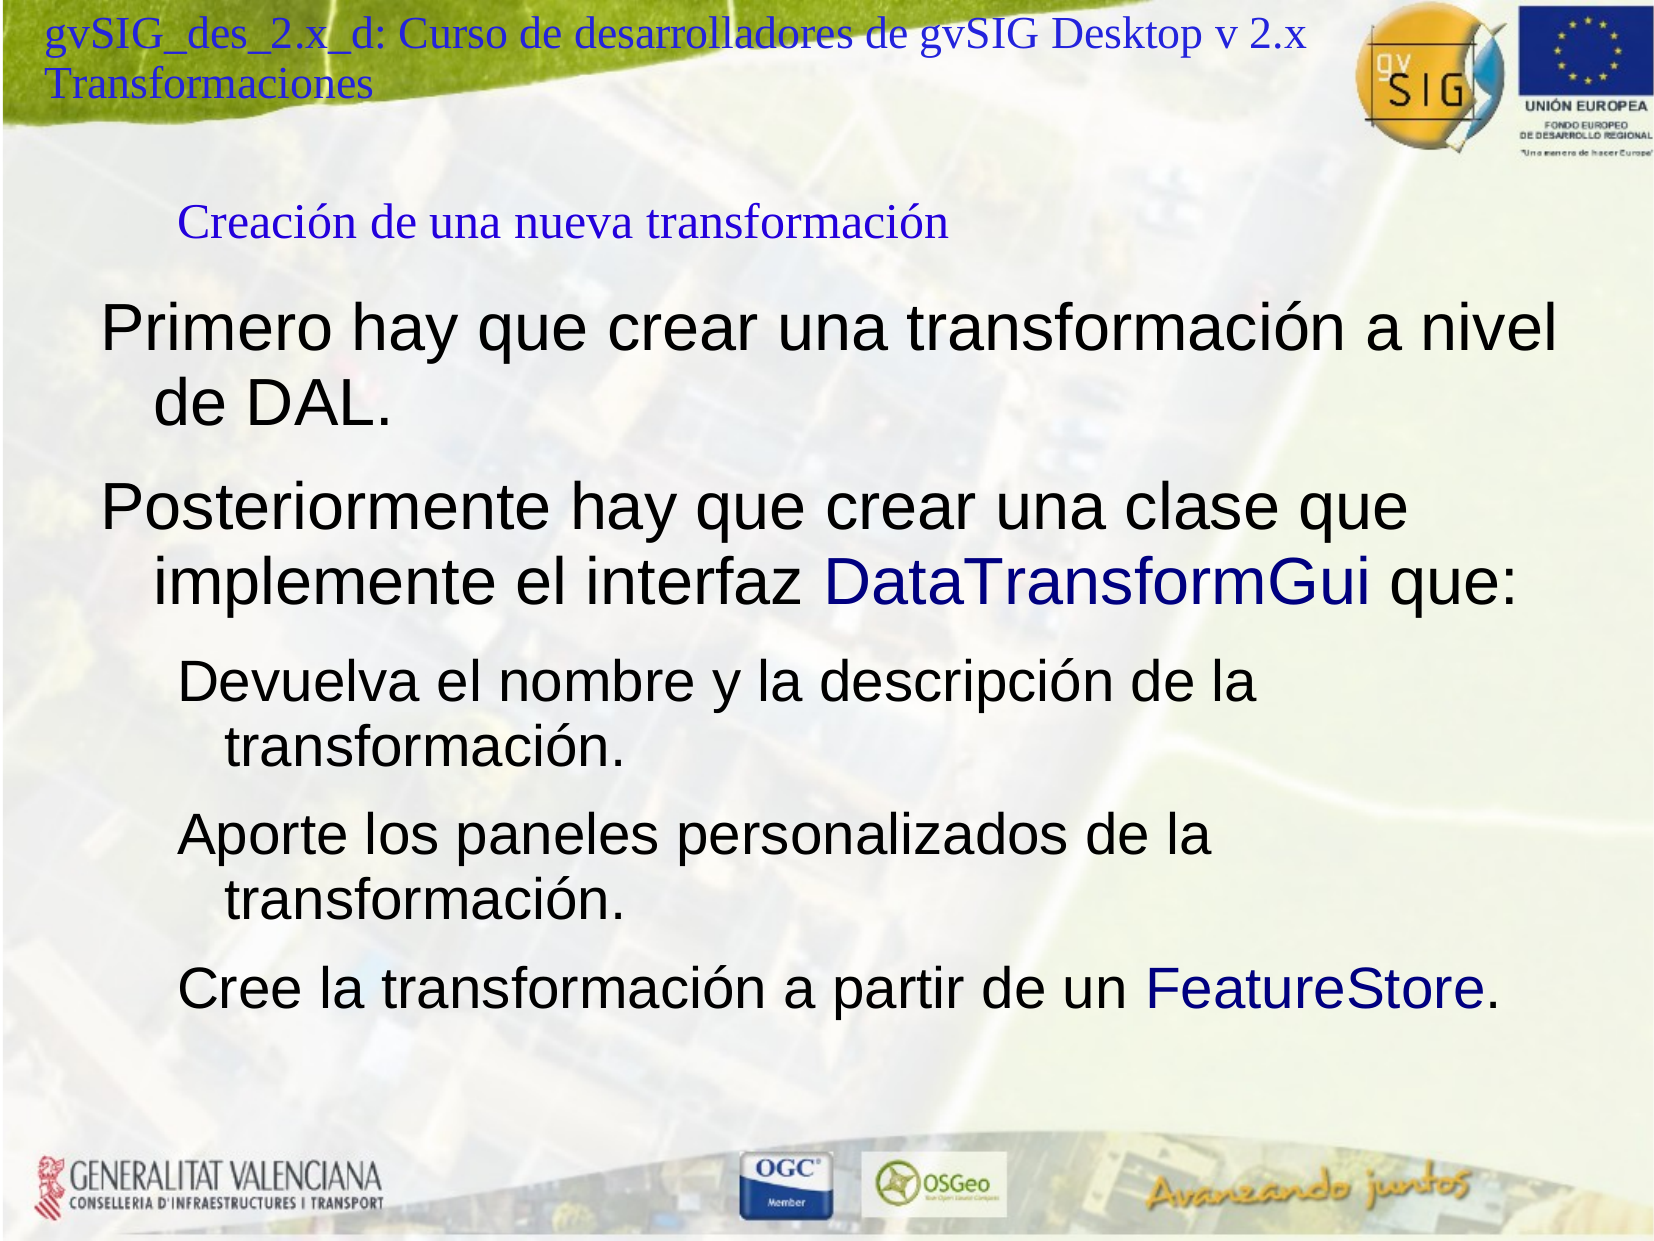

# Creación de una nueva transformación
Primero hay que crear una transformación a nivel de DAL.
Posteriormente hay que crear una clase que implemente el interfaz DataTransformGui que:
Devuelva el nombre y la descripción de la transformación.
Aporte los paneles personalizados de la transformación.
Cree la transformación a partir de un FeatureStore.